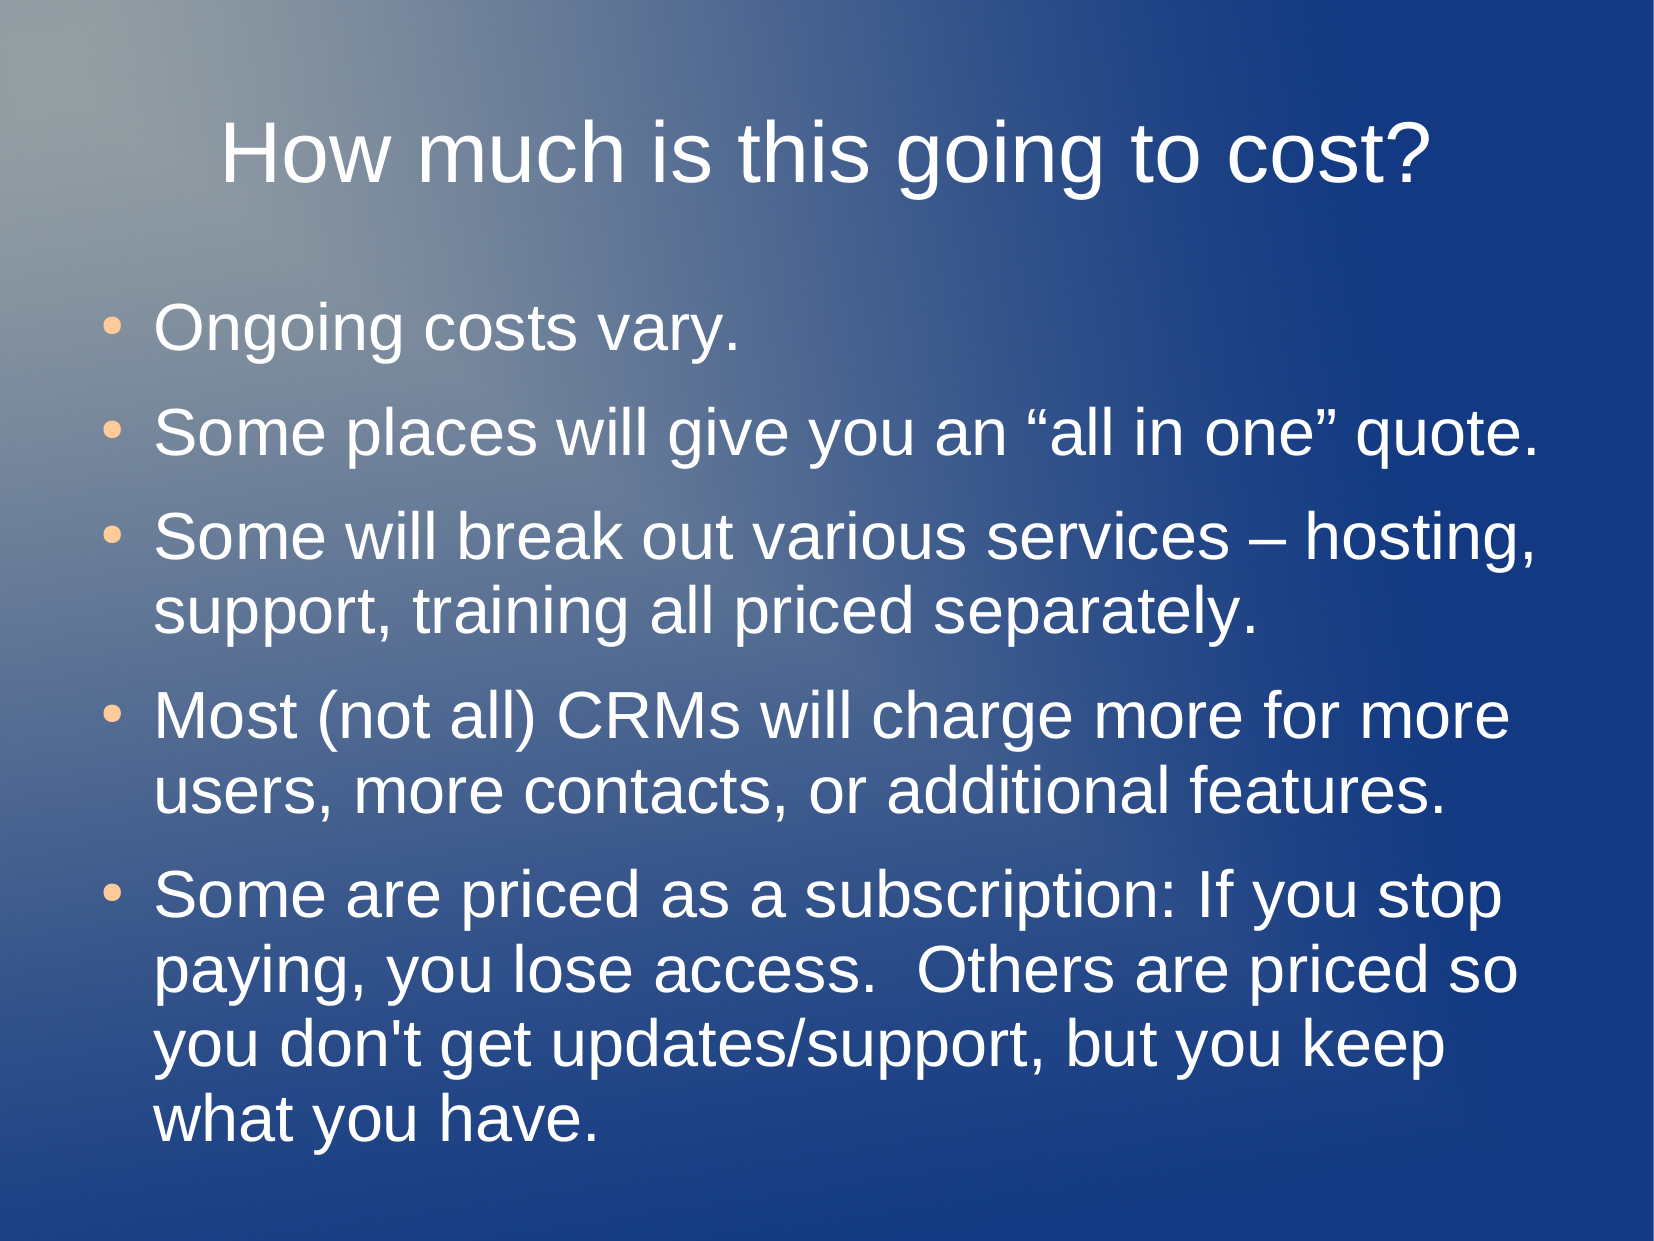

# How much is this going to cost?
Ongoing costs vary.
Some places will give you an “all in one” quote.
Some will break out various services – hosting, support, training all priced separately.
Most (not all) CRMs will charge more for more users, more contacts, or additional features.
Some are priced as a subscription: If you stop paying, you lose access. Others are priced so you don't get updates/support, but you keep what you have.